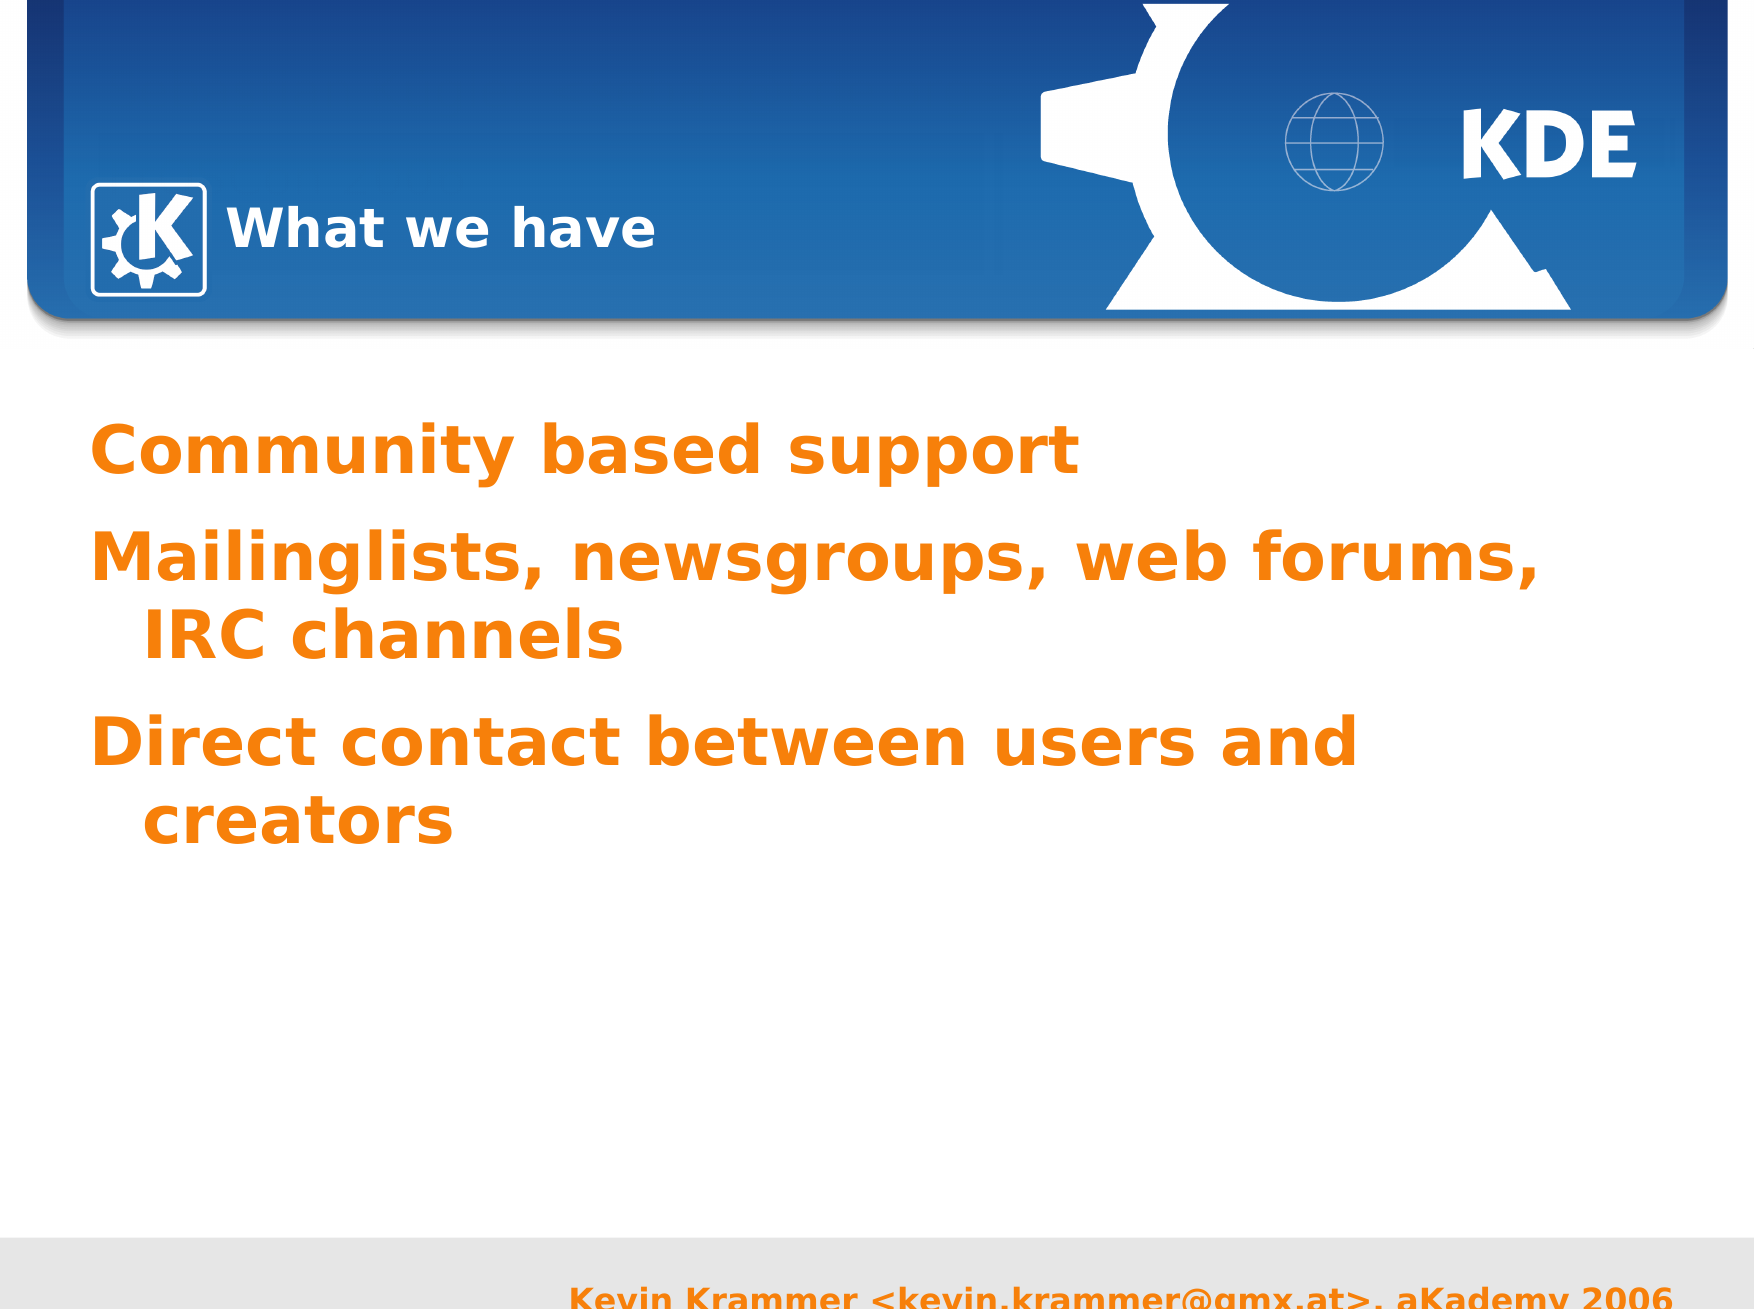

# What we have
Community based support
Mailinglists, newsgroups, web forums, IRC channels
Direct contact between users and creators